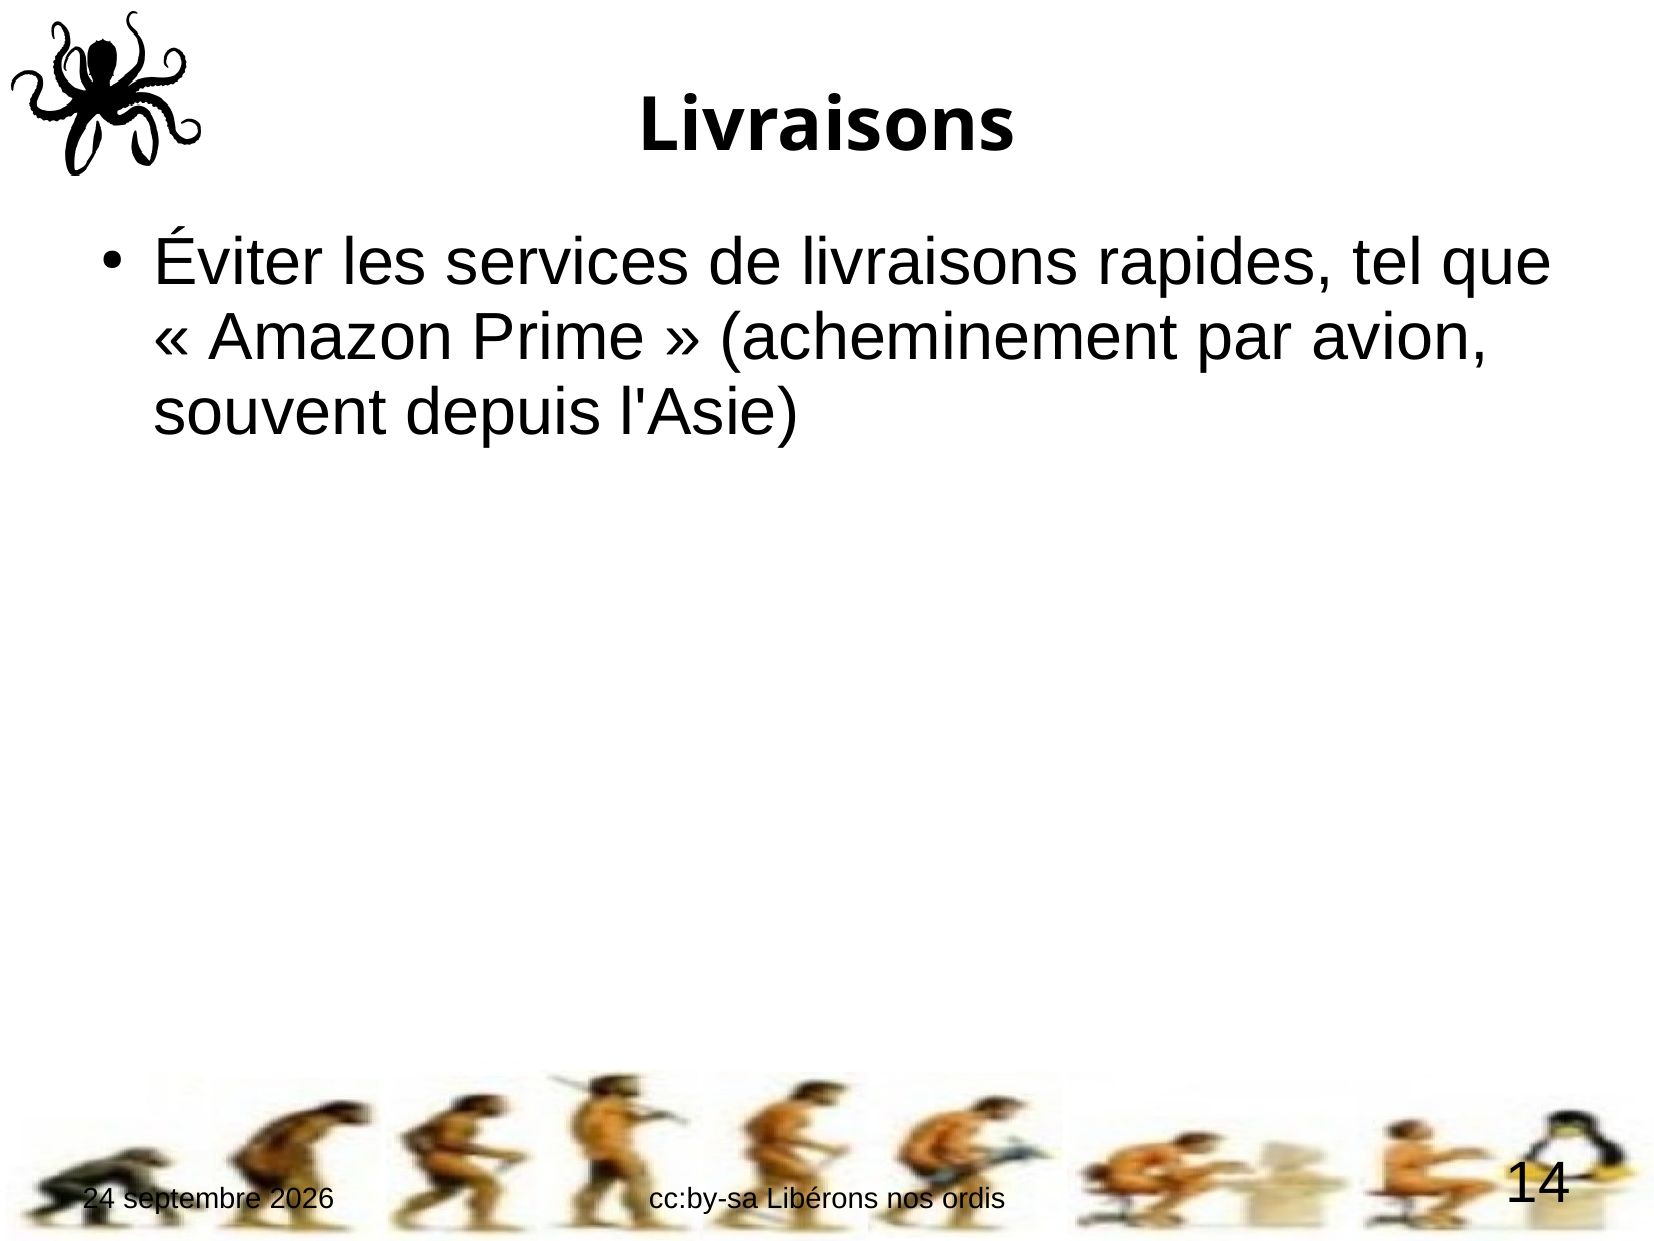

# Livraisons
Éviter les services de livraisons rapides, tel que « Amazon Prime » (acheminement par avion, souvent depuis l'Asie)
cc:by-sa Libérons nos ordis
14